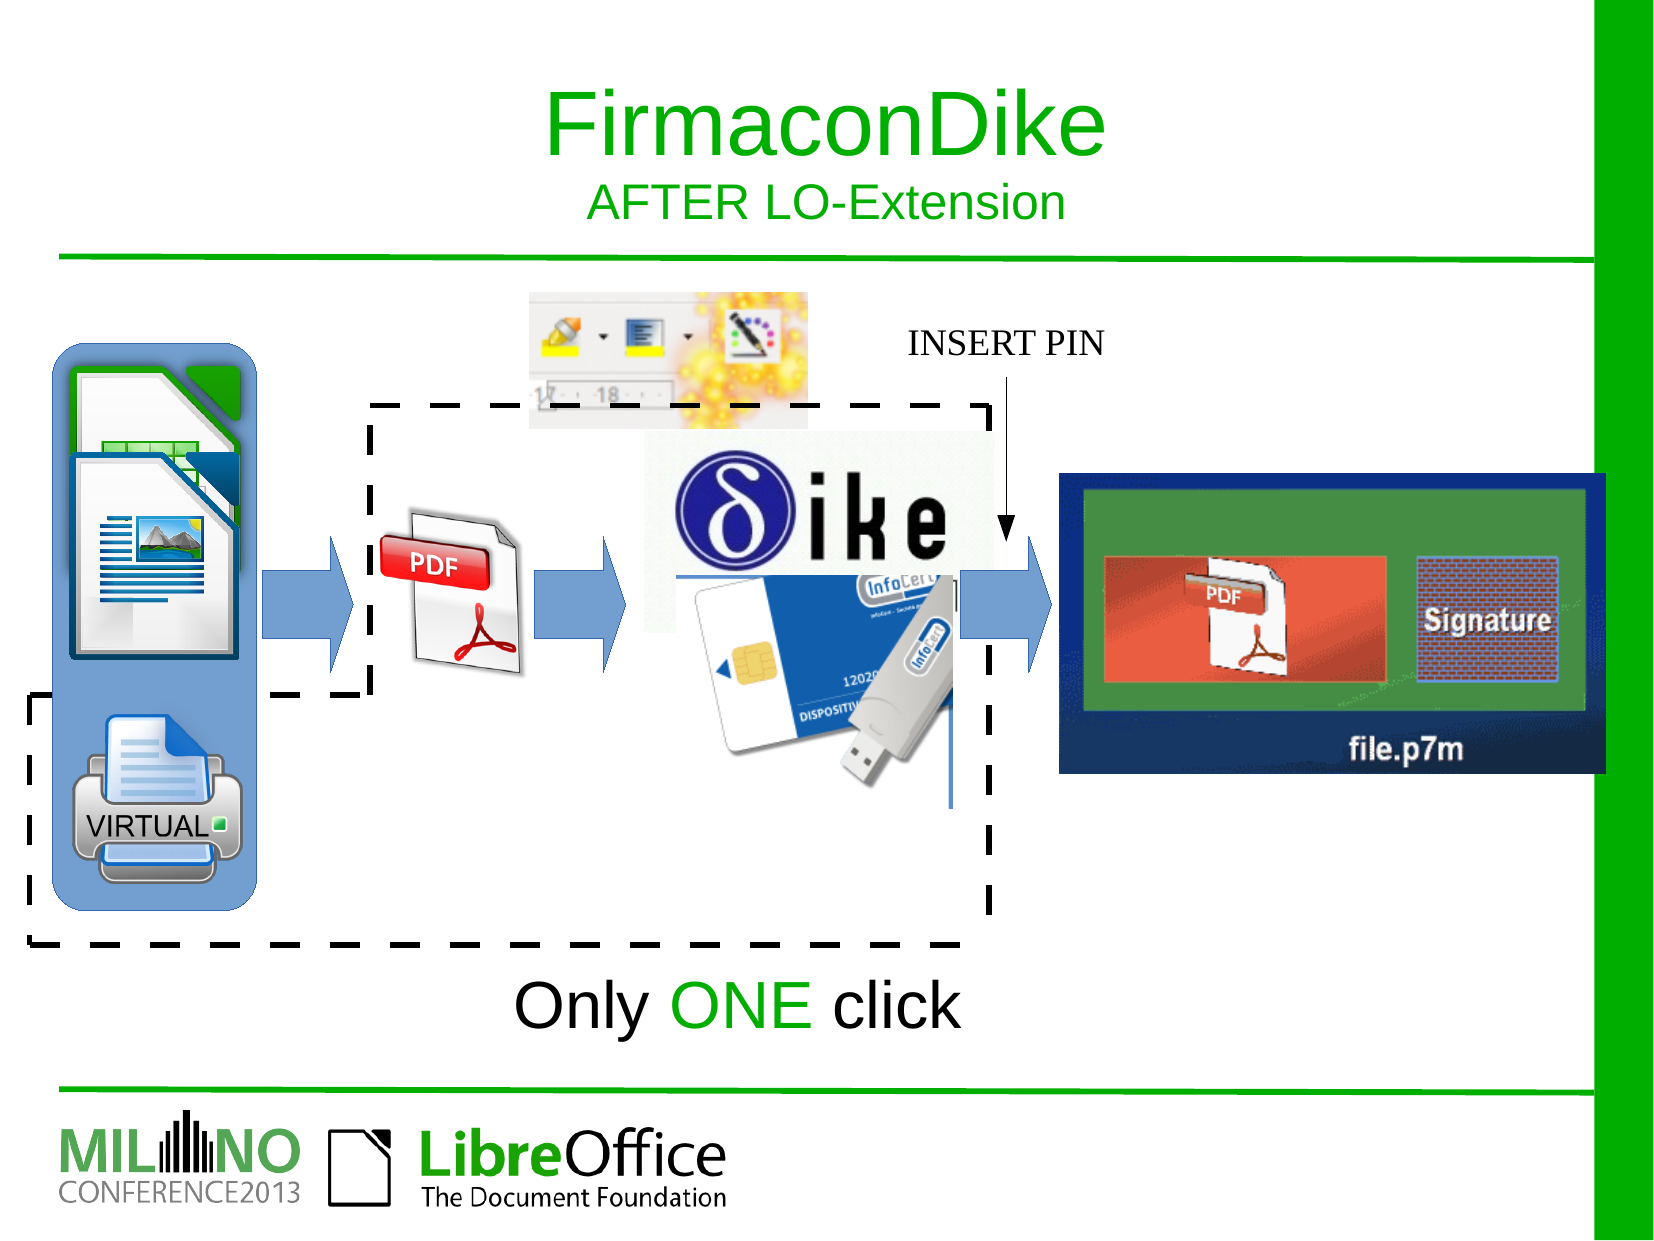

# FirmaconDike AFTER LO-Extension
INSERT PIN
Only ONE click